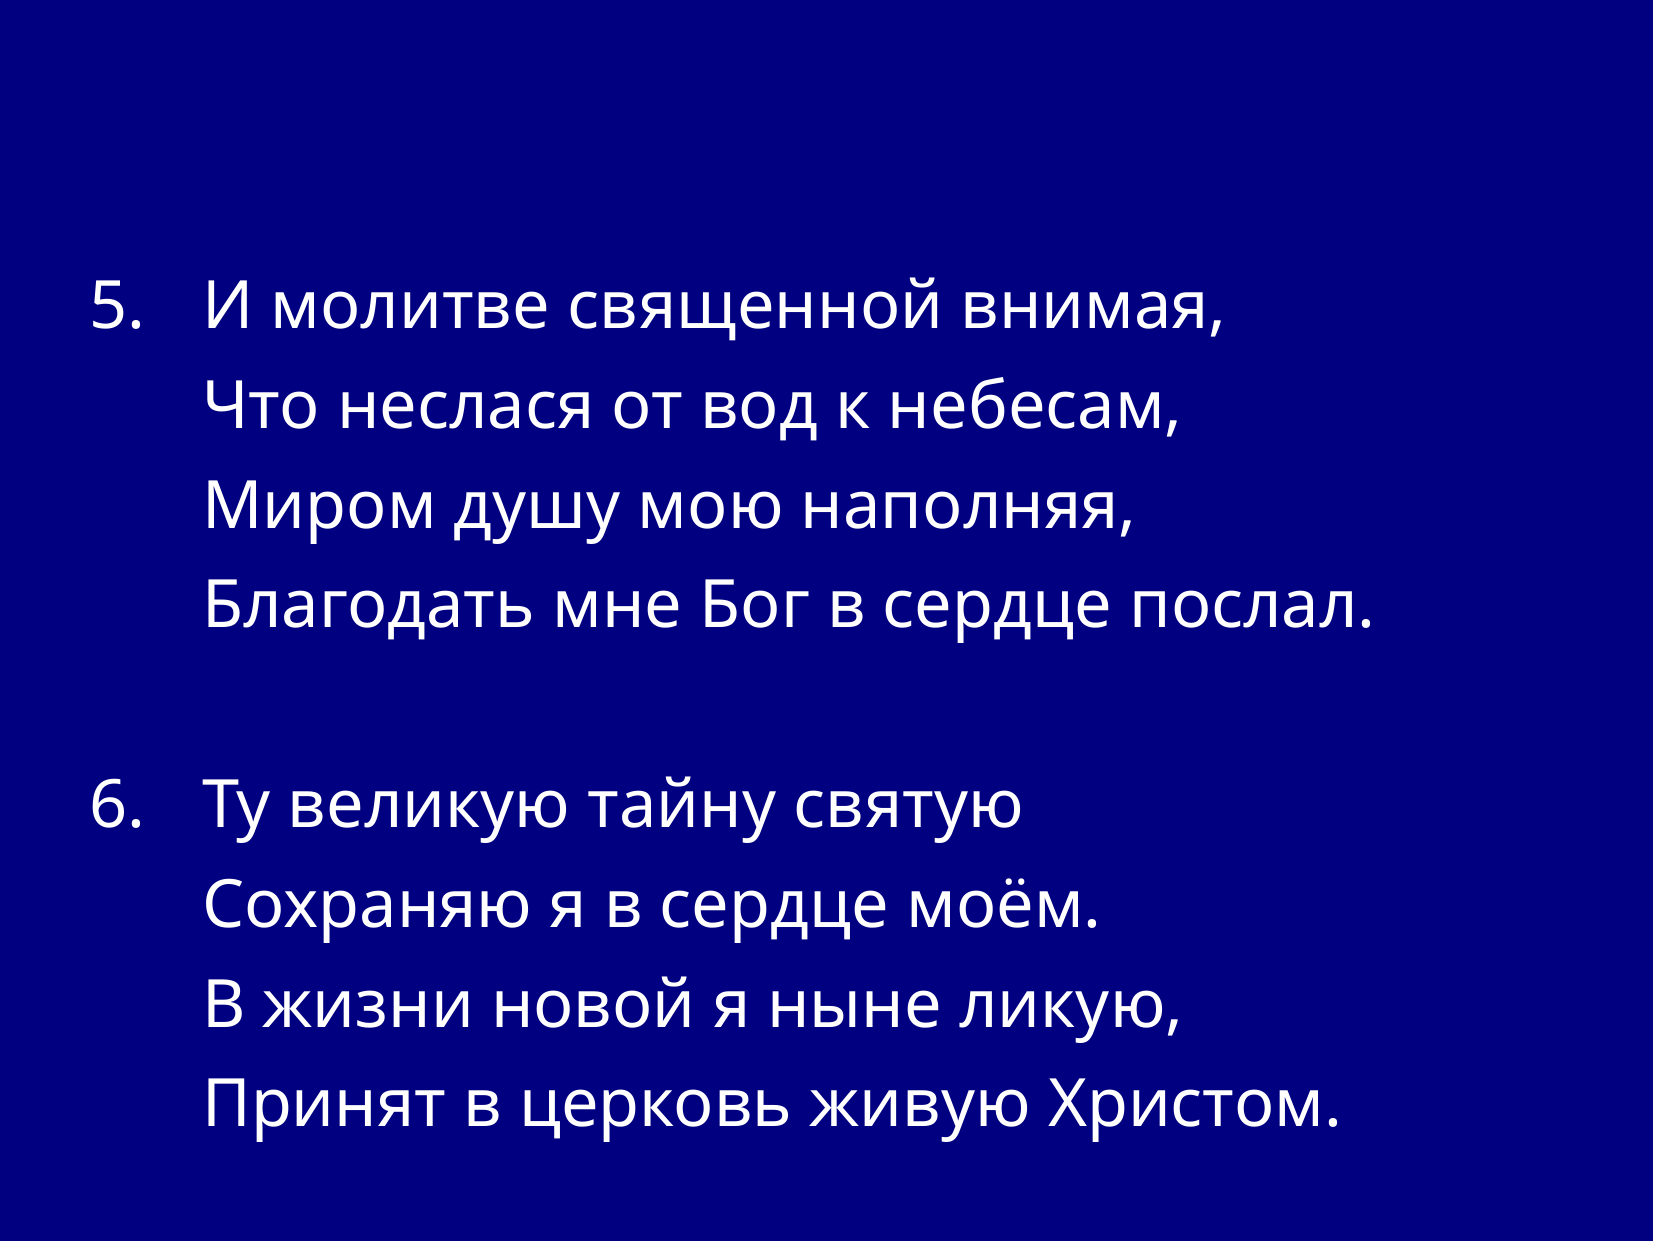

5.	И молитве священной внимая,
	Что неслася от вод к небесам,
	Миром душу мою наполняя,		Благодать мне Бог в сердце послал.
6.	Ту великую тайну святую
	Сохраняю я в сердце моём.
	В жизни новой я ныне ликую,
	Принят в церковь живую Христом.